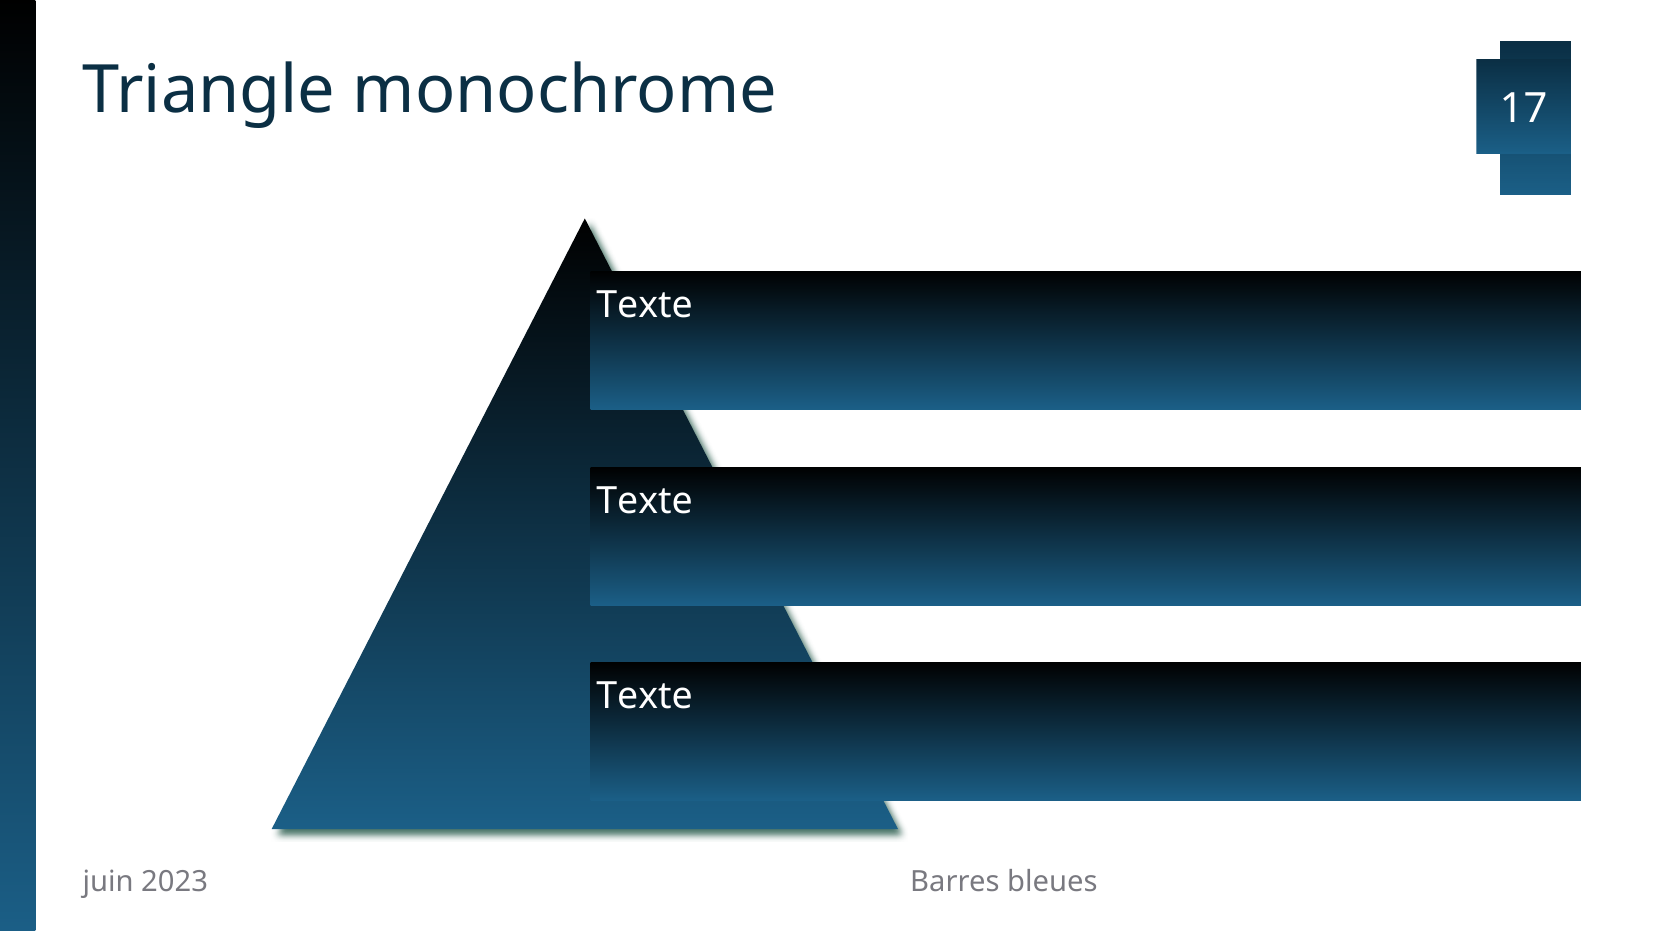

# Triangle monochrome
Texte
Texte
Texte
juin 2023
Barres bleues